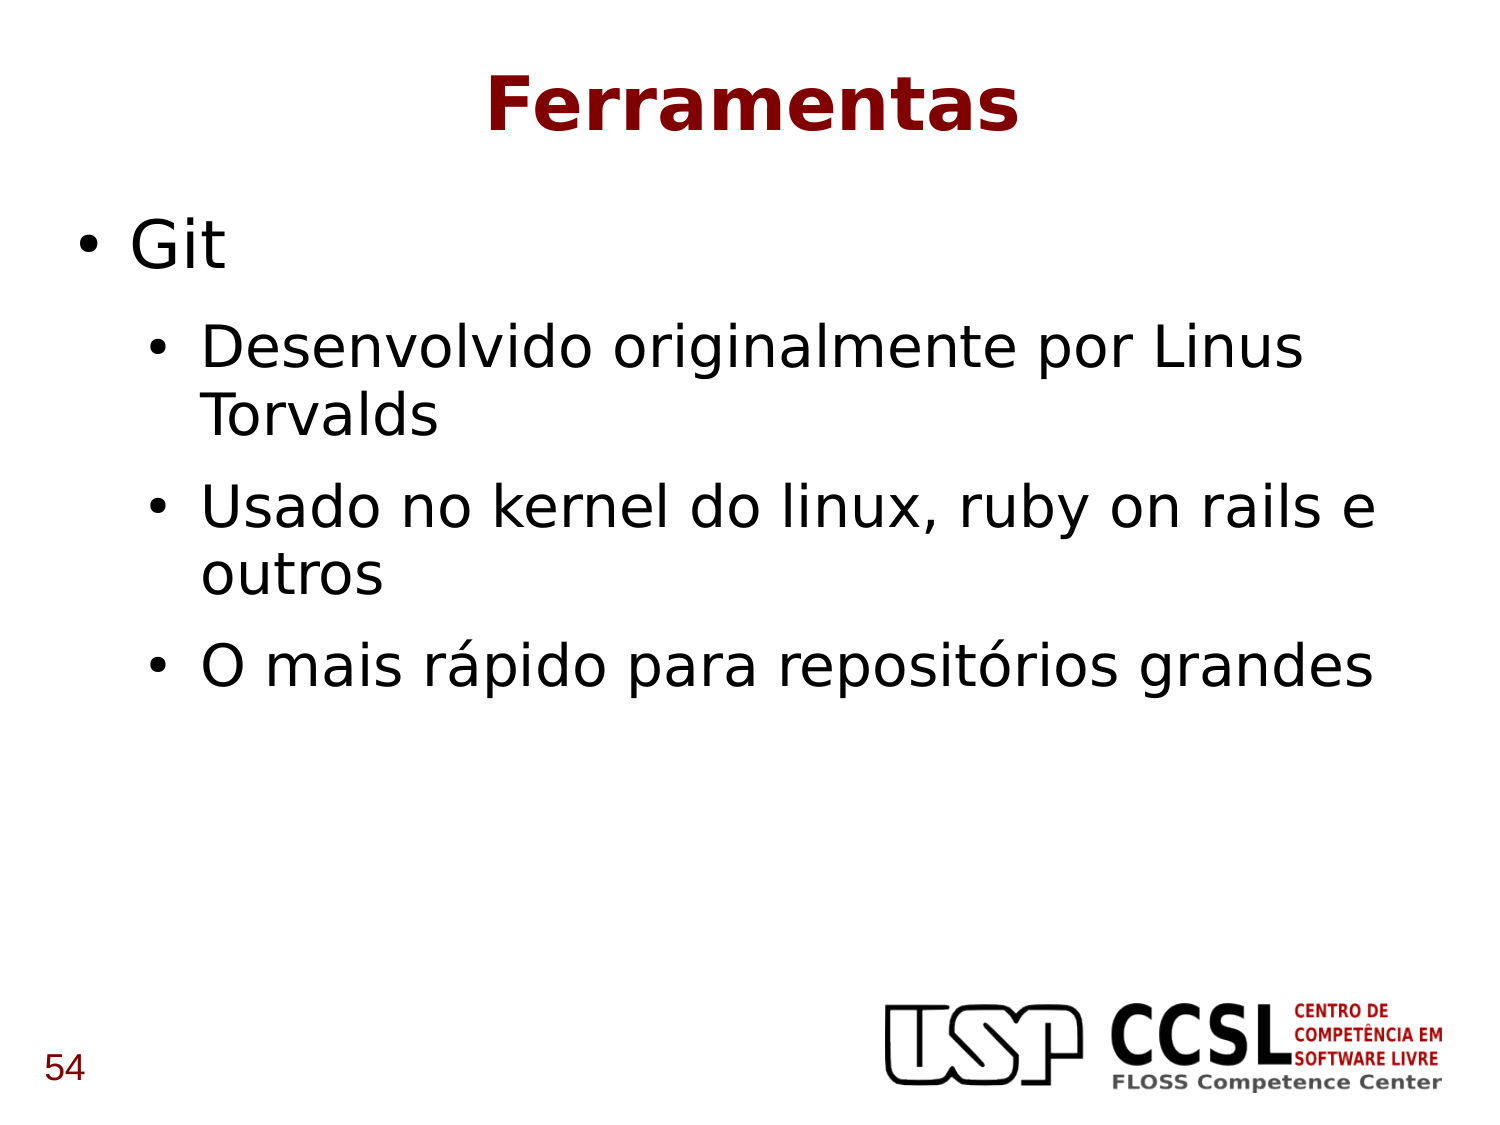

# Ferramentas
Git
Desenvolvido originalmente por Linus Torvalds
Usado no kernel do linux, ruby on rails e outros
O mais rápido para repositórios grandes